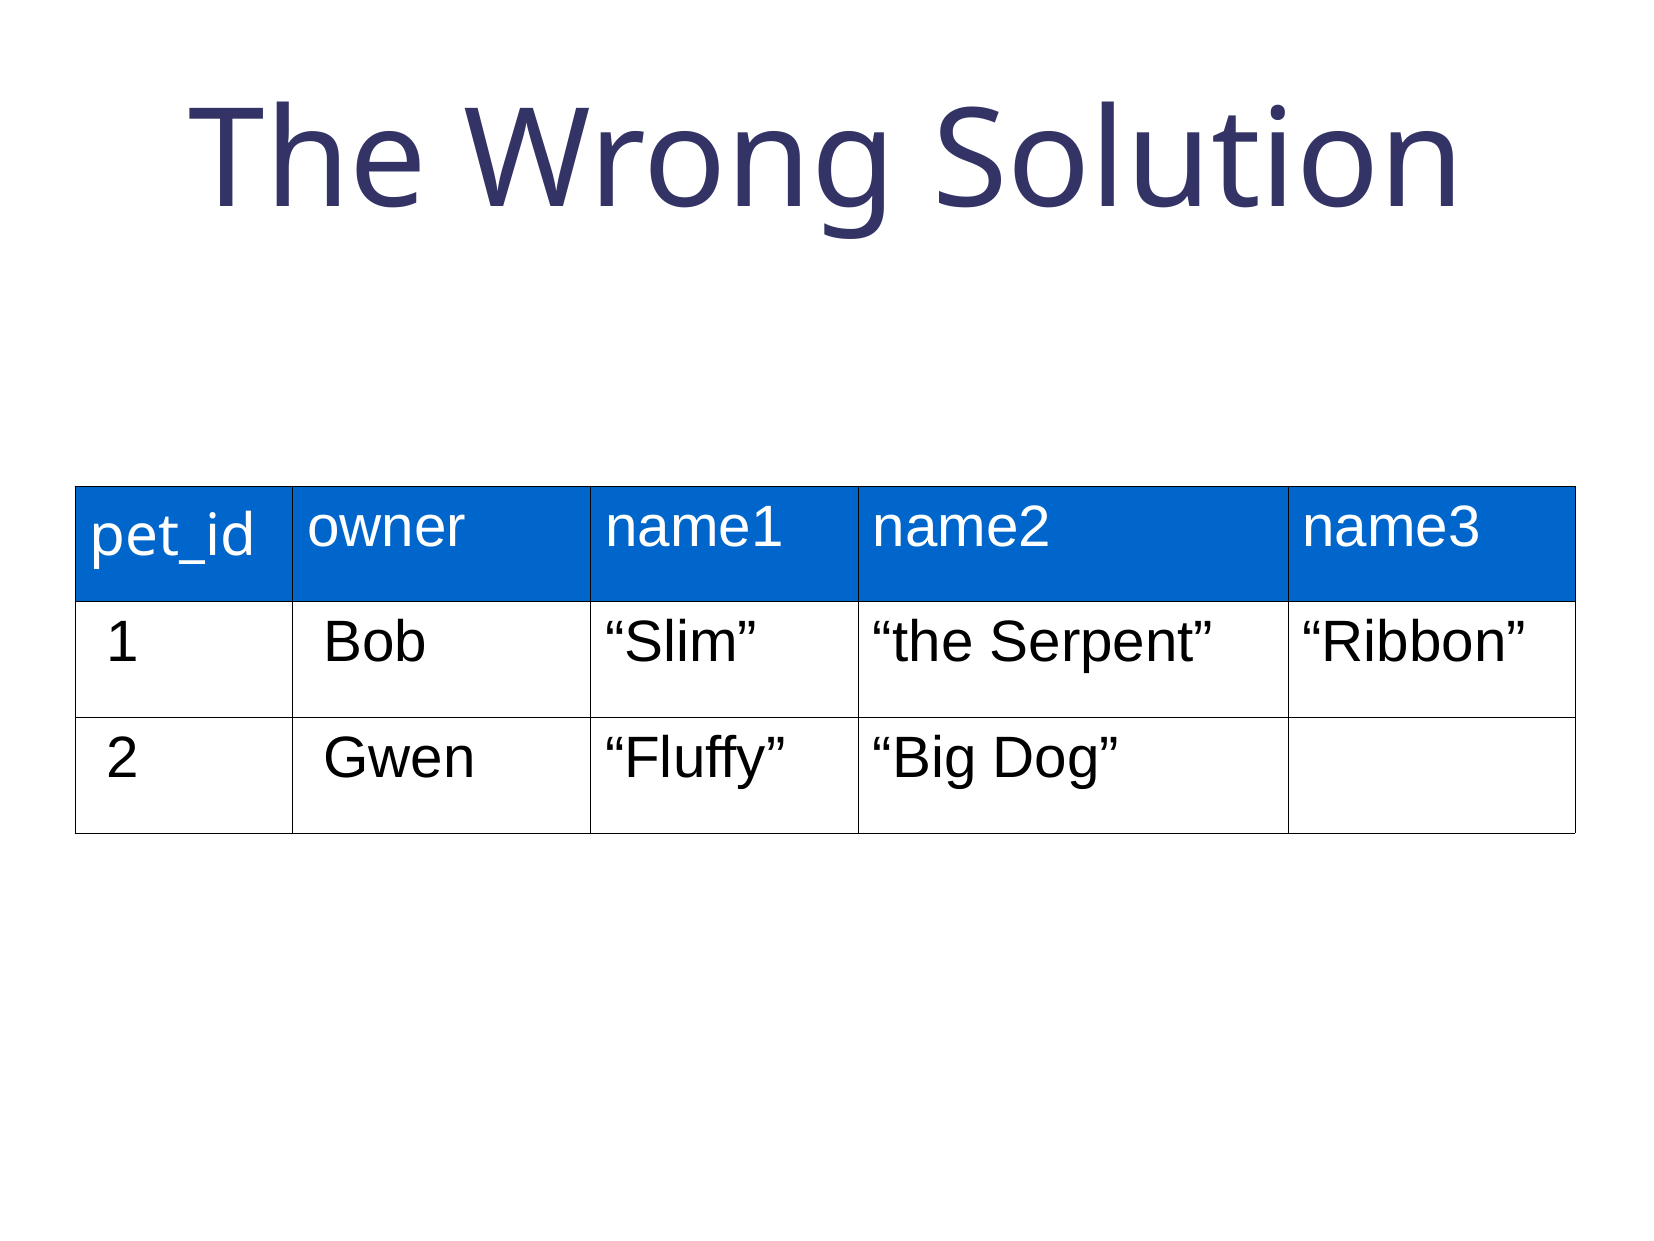

# The Wrong Solution
| pet\_id | owner | name1 | name2 | name3 |
| --- | --- | --- | --- | --- |
| 1 | Bob | “Slim” | “the Serpent” | “Ribbon” |
| 2 | Gwen | “Fluffy” | “Big Dog” | |